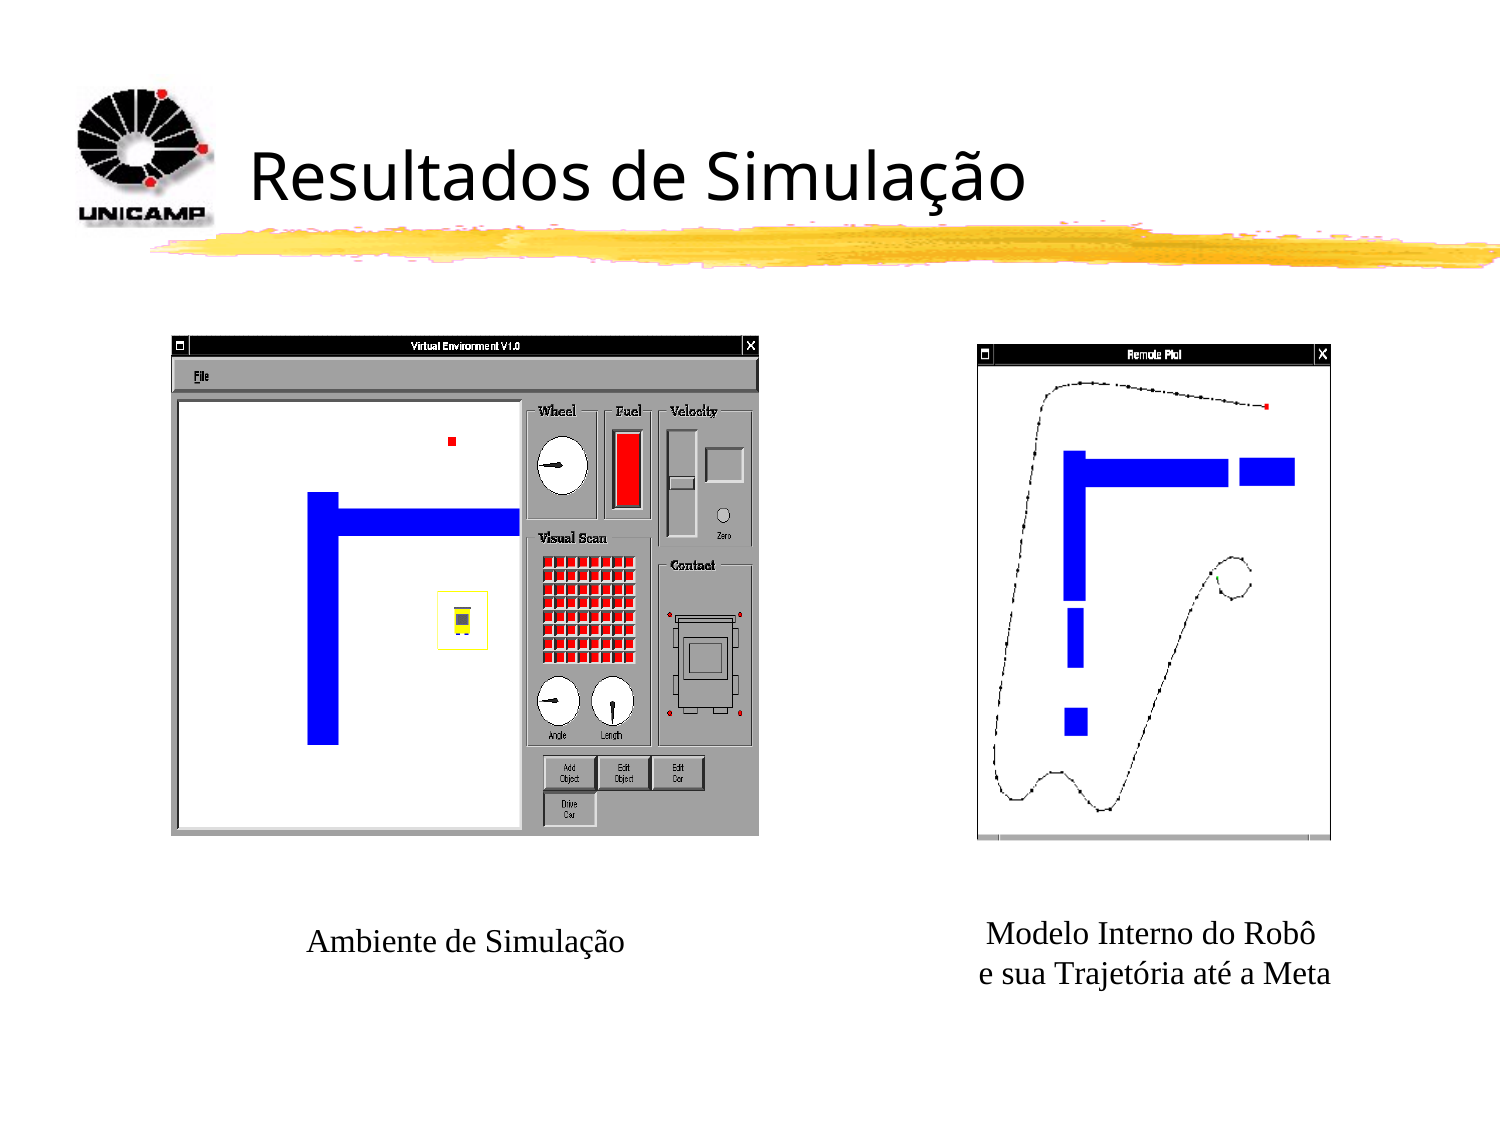

# Resultados de Simulação
Modelo Interno do Robô
 e sua Trajetória até a Meta
Ambiente de Simulação